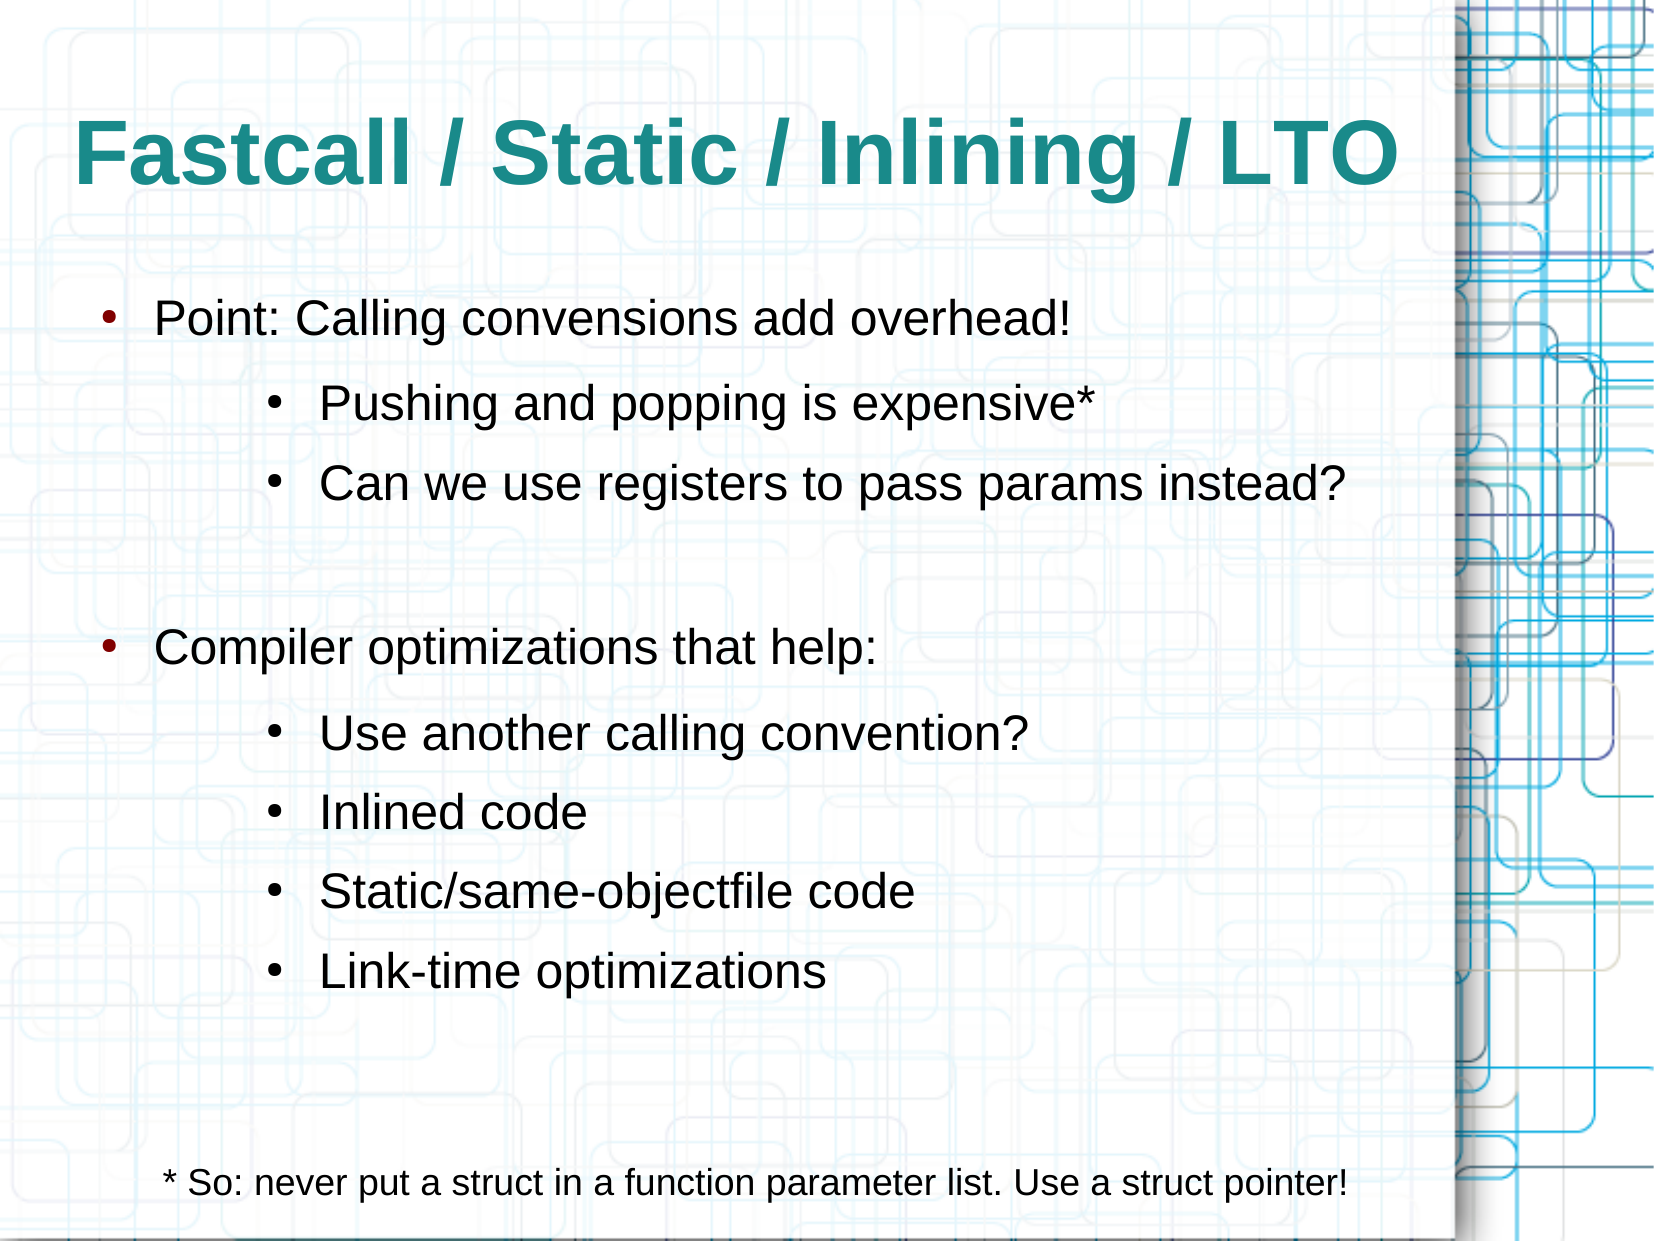

# Fastcall / Static / Inlining / LTO
Point: Calling convensions add overhead!
Pushing and popping is expensive*
Can we use registers to pass params instead?
Compiler optimizations that help:
Use another calling convention?
Inlined code
Static/same-objectfile code
Link-time optimizations
* So: never put a struct in a function parameter list. Use a struct pointer!